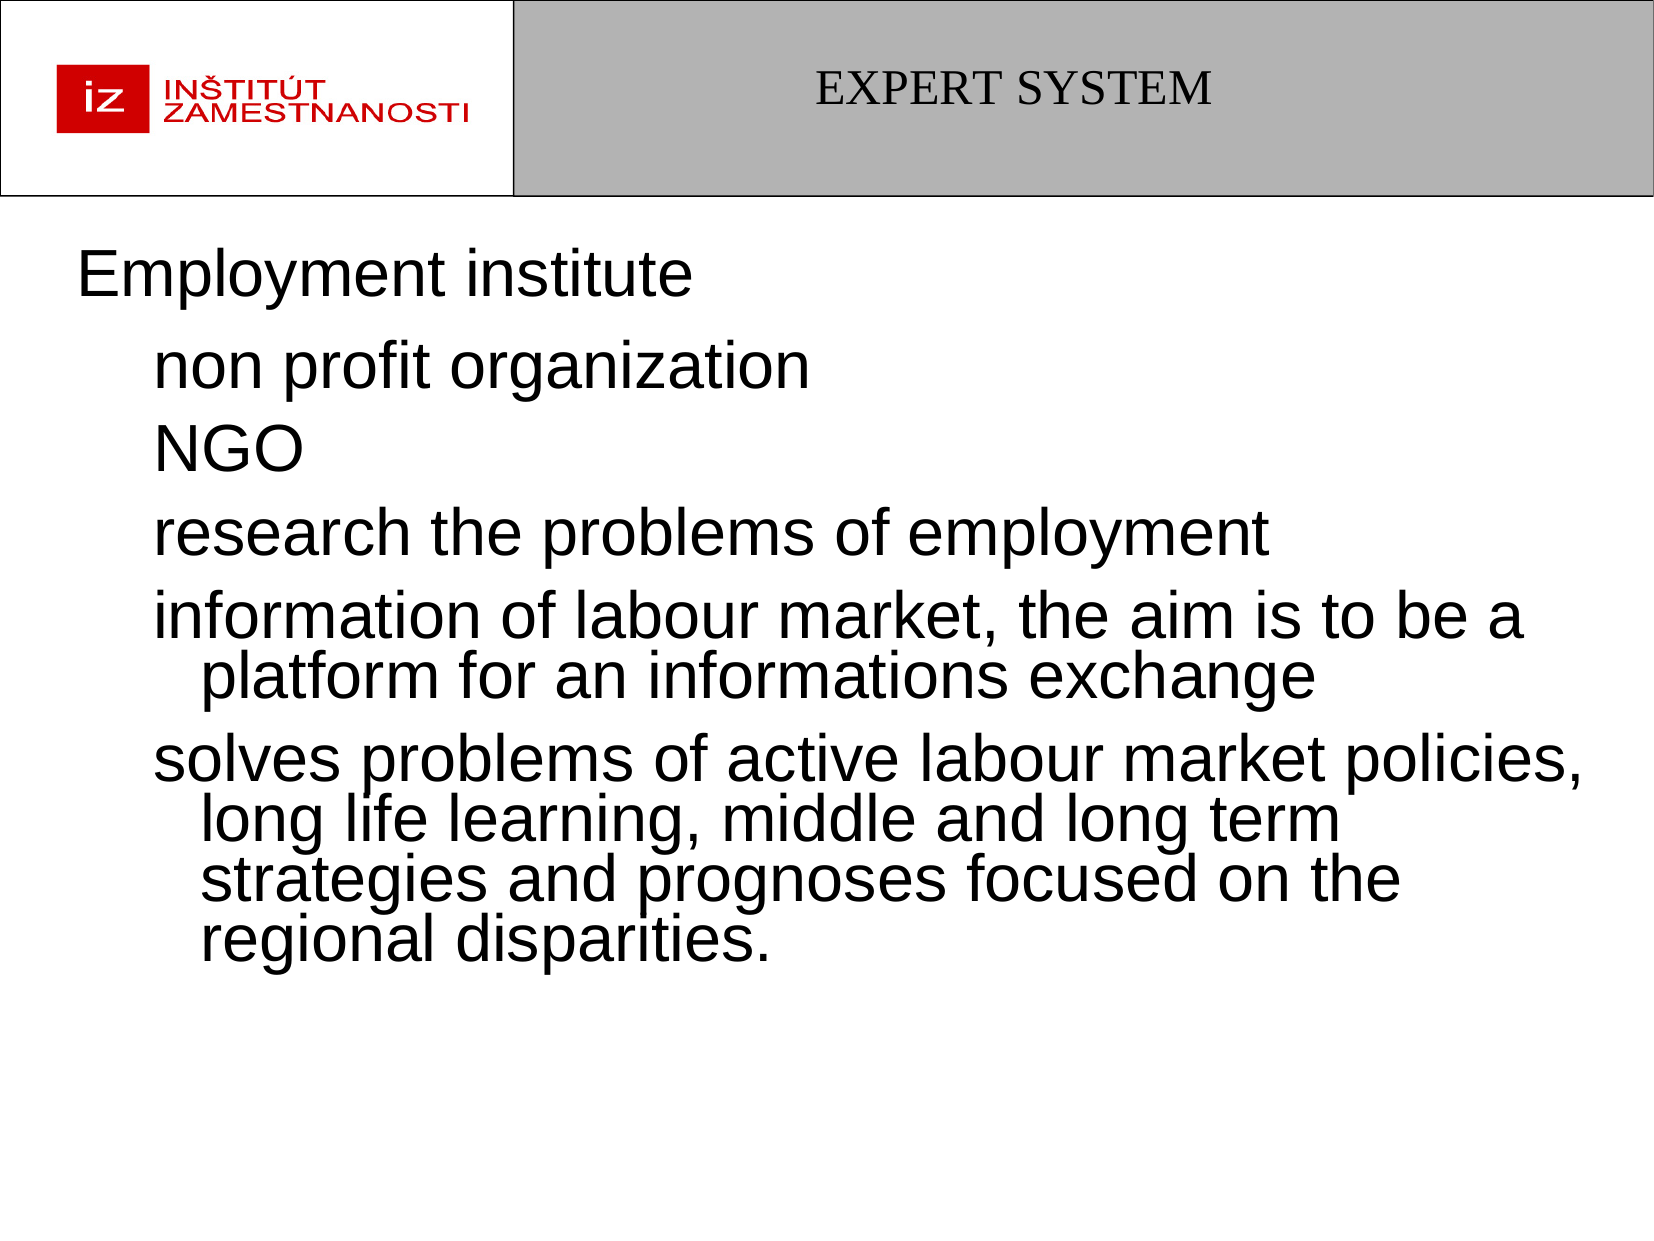

EXPERT SYSTEM
# Employment institute
non profit organization
NGO
research the problems of employment
information of labour market, the aim is to be a platform for an informations exchange
solves problems of active labour market policies, long life learning, middle and long term strategies and prognoses focused on the regional disparities.